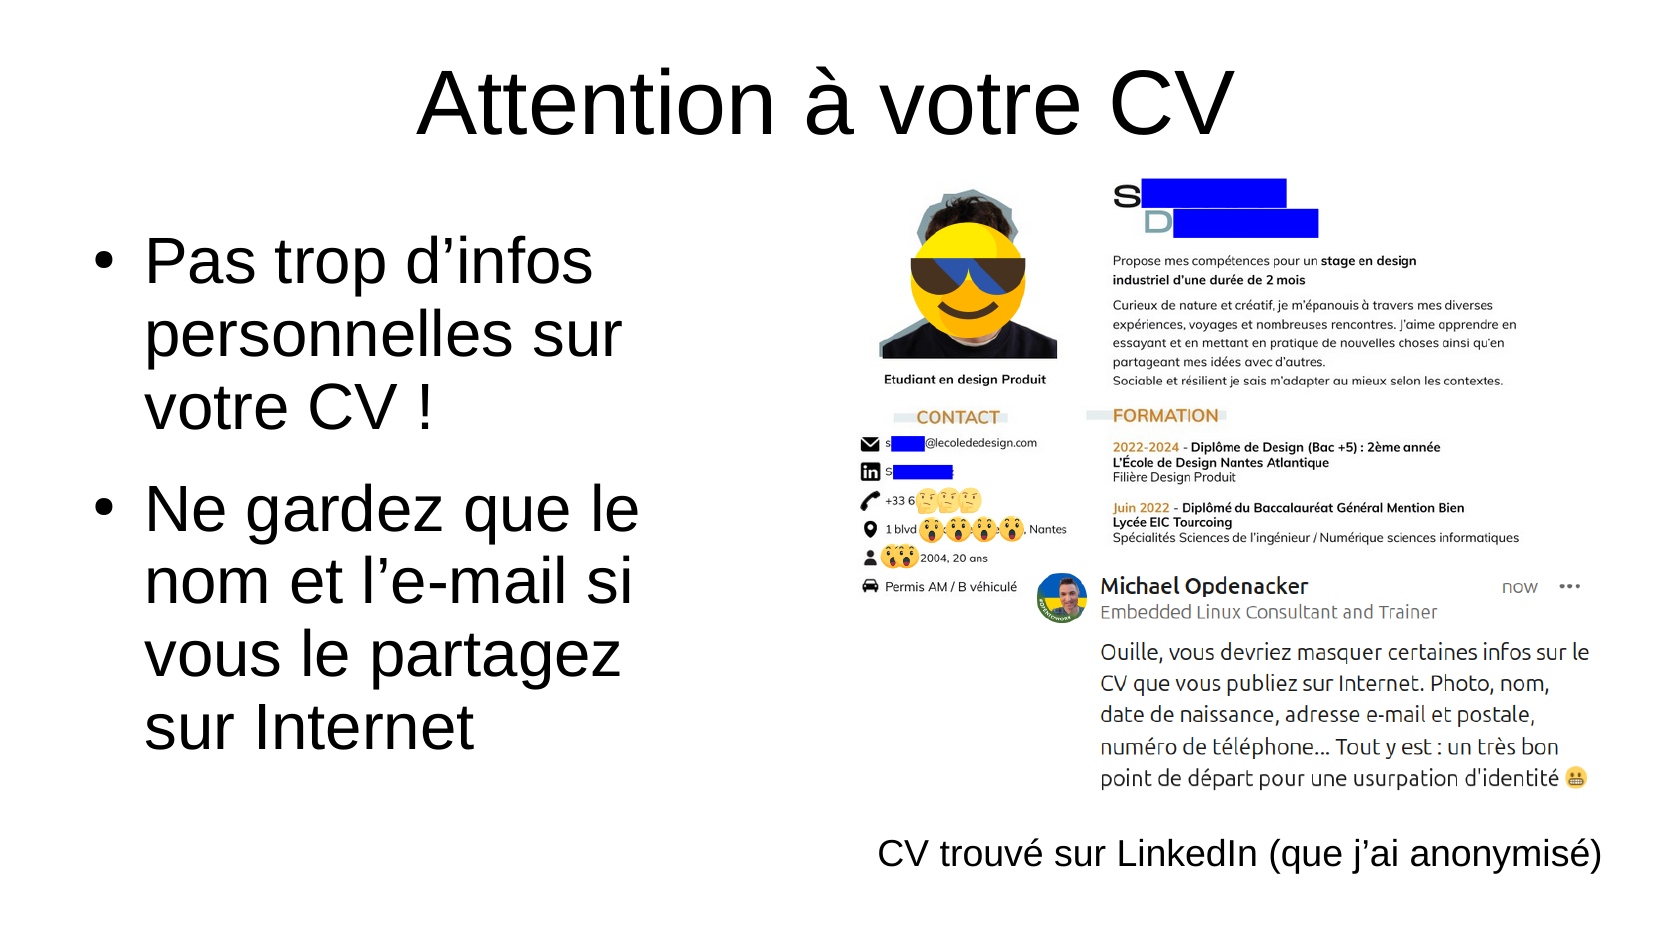

# Attention à votre CV
Pas trop d’infos personnelles sur votre CV !
Ne gardez que le nom et l’e-mail si vous le partagez sur Internet
CV trouvé sur LinkedIn (que j’ai anonymisé)